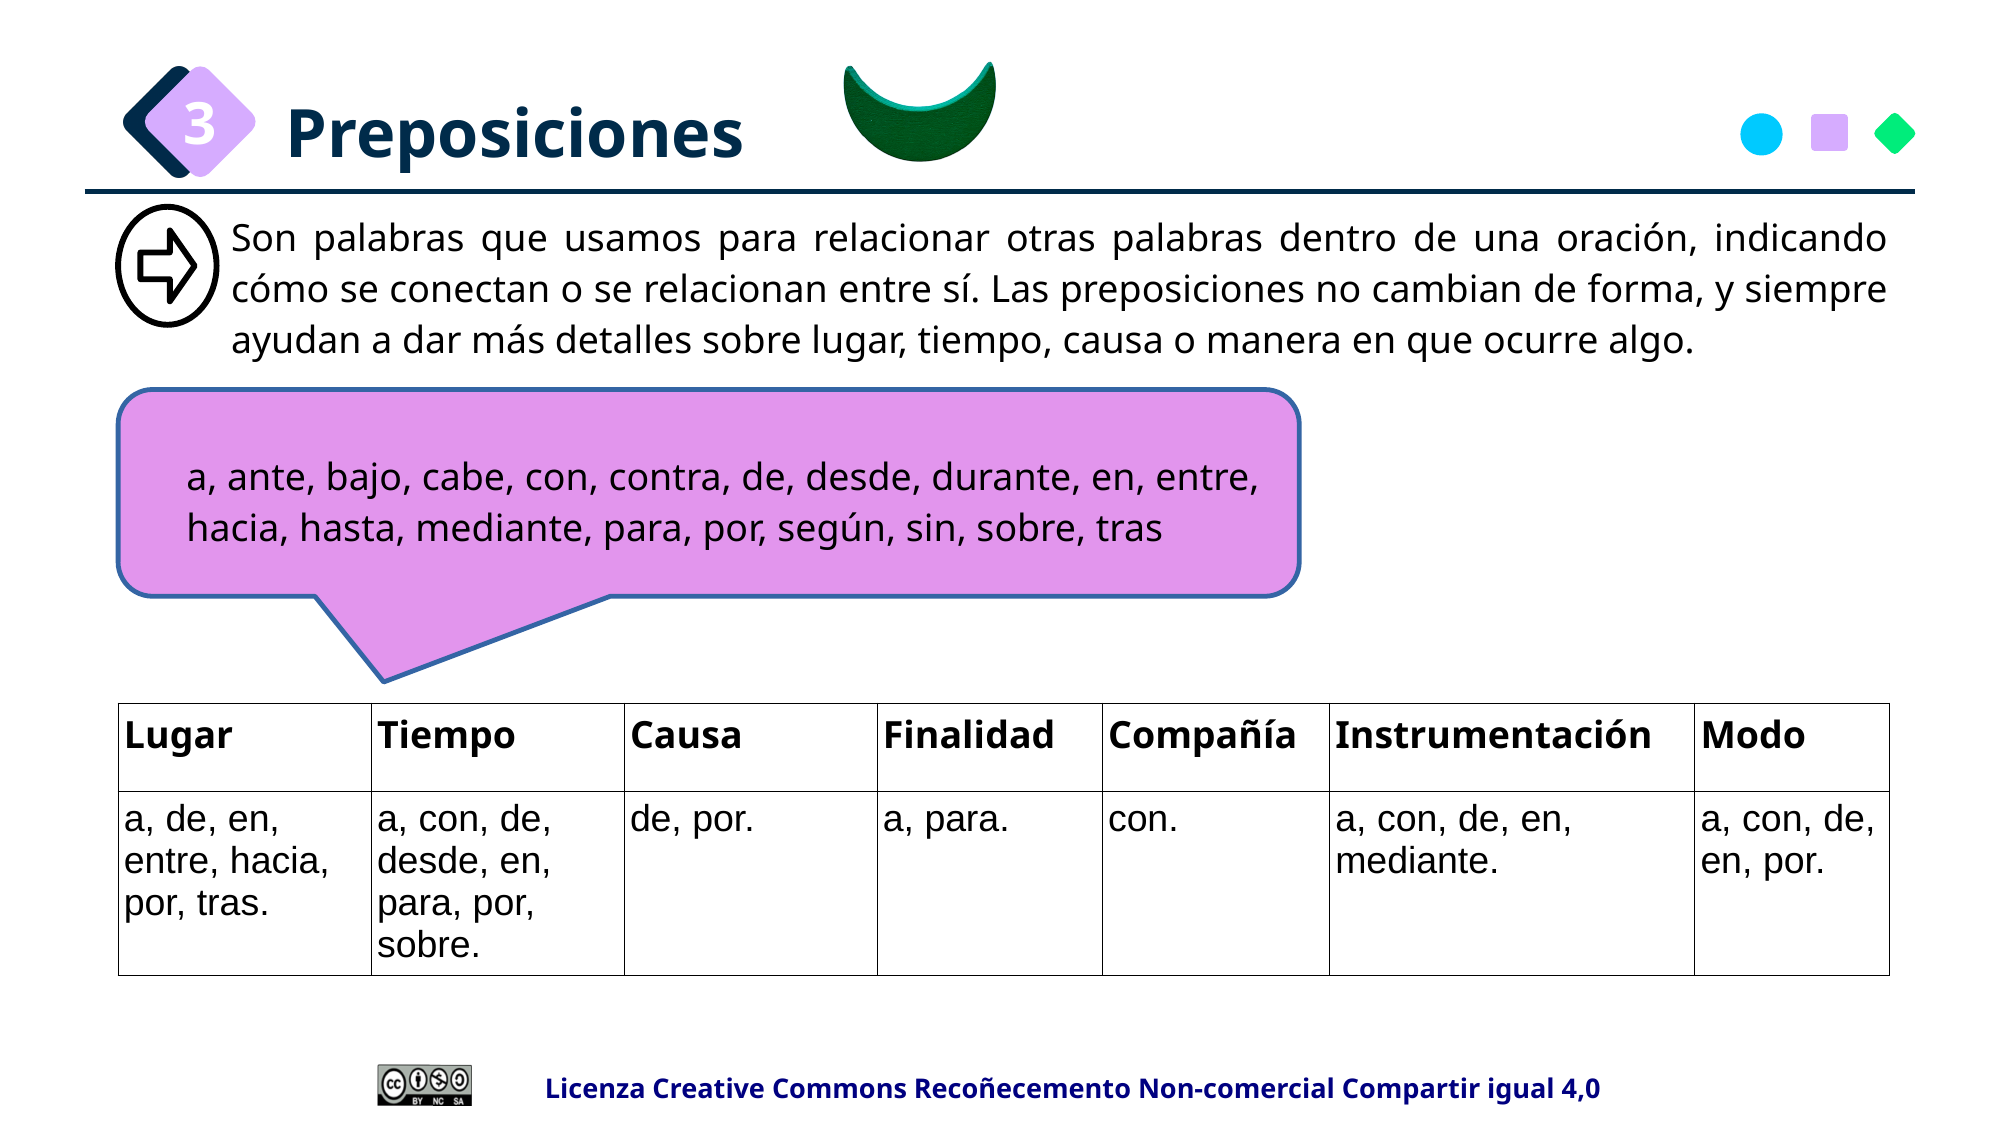

# Preposiciones
3
Son palabras que usamos para relacionar otras palabras dentro de una oración, indicando cómo se conectan o se relacionan entre sí. Las preposiciones no cambian de forma, y siempre ayudan a dar más detalles sobre lugar, tiempo, causa o manera en que ocurre algo.
a, ante, bajo, cabe, con, contra, de, desde, durante, en, entre, hacia, hasta, mediante, para, por, según, sin, sobre, tras
| Lugar | Tiempo | Causa | Finalidad | Compañía | Instrumentación | Modo |
| --- | --- | --- | --- | --- | --- | --- |
| a, de, en, entre, hacia, por, tras. | a, con, de, desde, en, para, por, sobre. | de, por. | a, para. | con. | a, con, de, en, mediante. | a, con, de, en, por. |
Licenza Creative Commons Recoñecemento Non-comercial Compartir igual 4,0